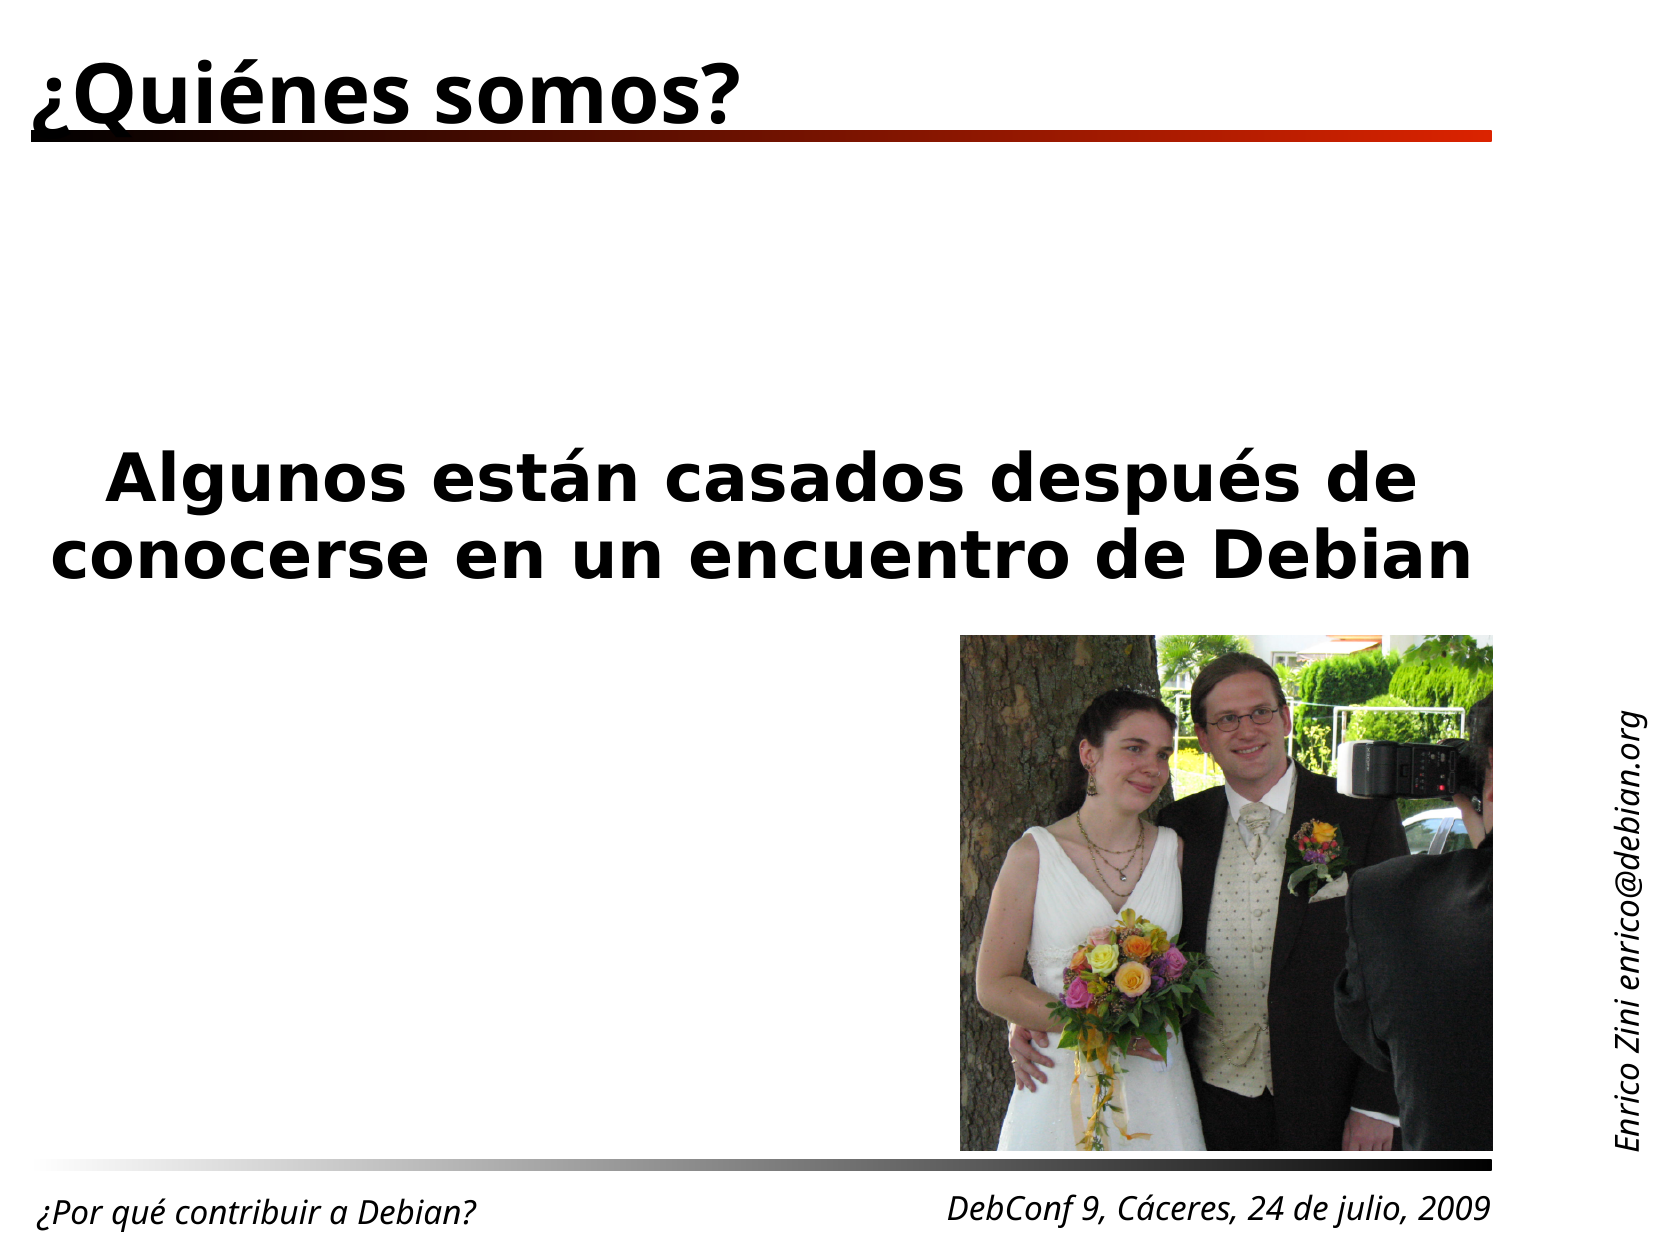

¿Quiénes somos?
Algunos están casados después de conocerse en un encuentro de Debian